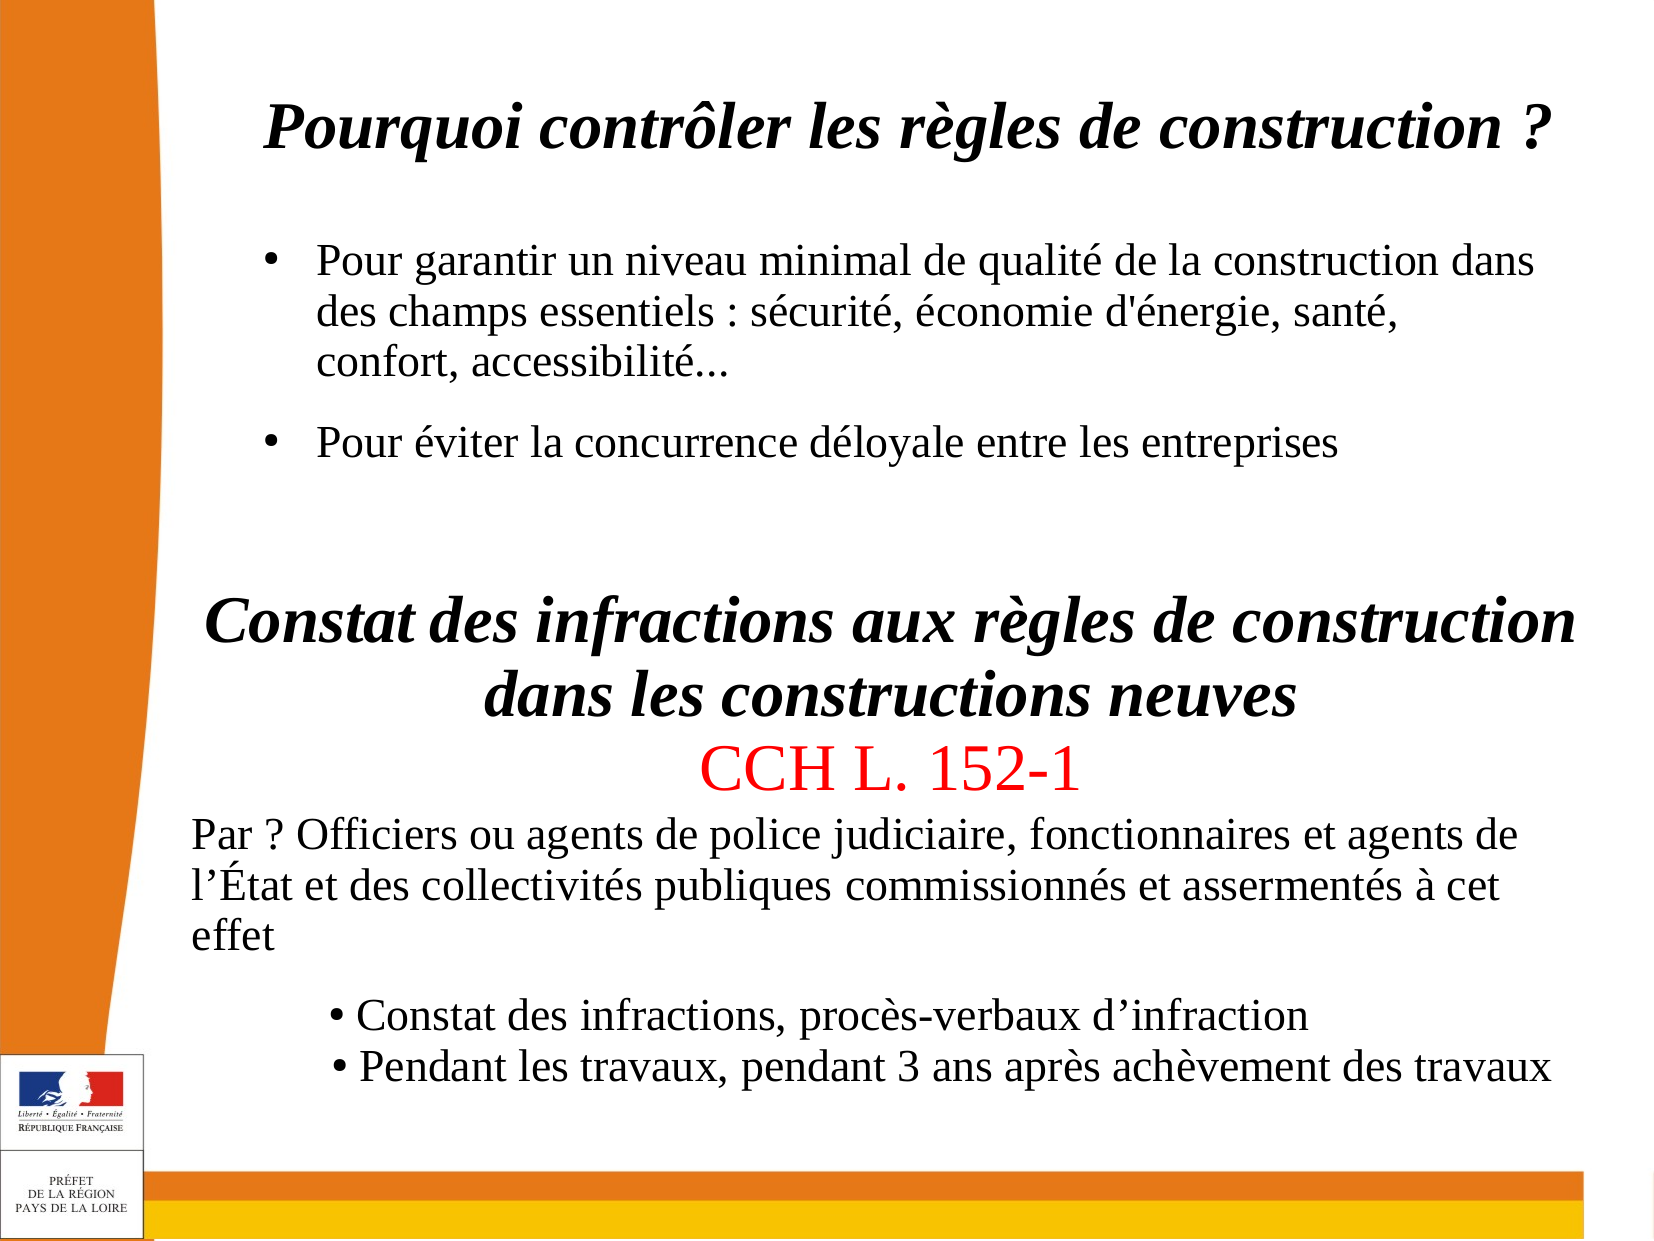

# Pourquoi contrôler les règles de construction ?
Pour garantir un niveau minimal de qualité de la construction dans des champs essentiels : sécurité, économie d'énergie, santé, confort, accessibilité...
Pour éviter la concurrence déloyale entre les entreprises
Constat des infractions aux règles de construction
dans les constructions neuves
CCH L. 152-1
Par ? Officiers ou agents de police judiciaire, fonctionnaires et agents de l’État et des collectivités publiques commissionnés et assermentés à cet effet
 Constat des infractions, procès-verbaux d’infraction
 Pendant les travaux, pendant 3 ans après achèvement des travaux